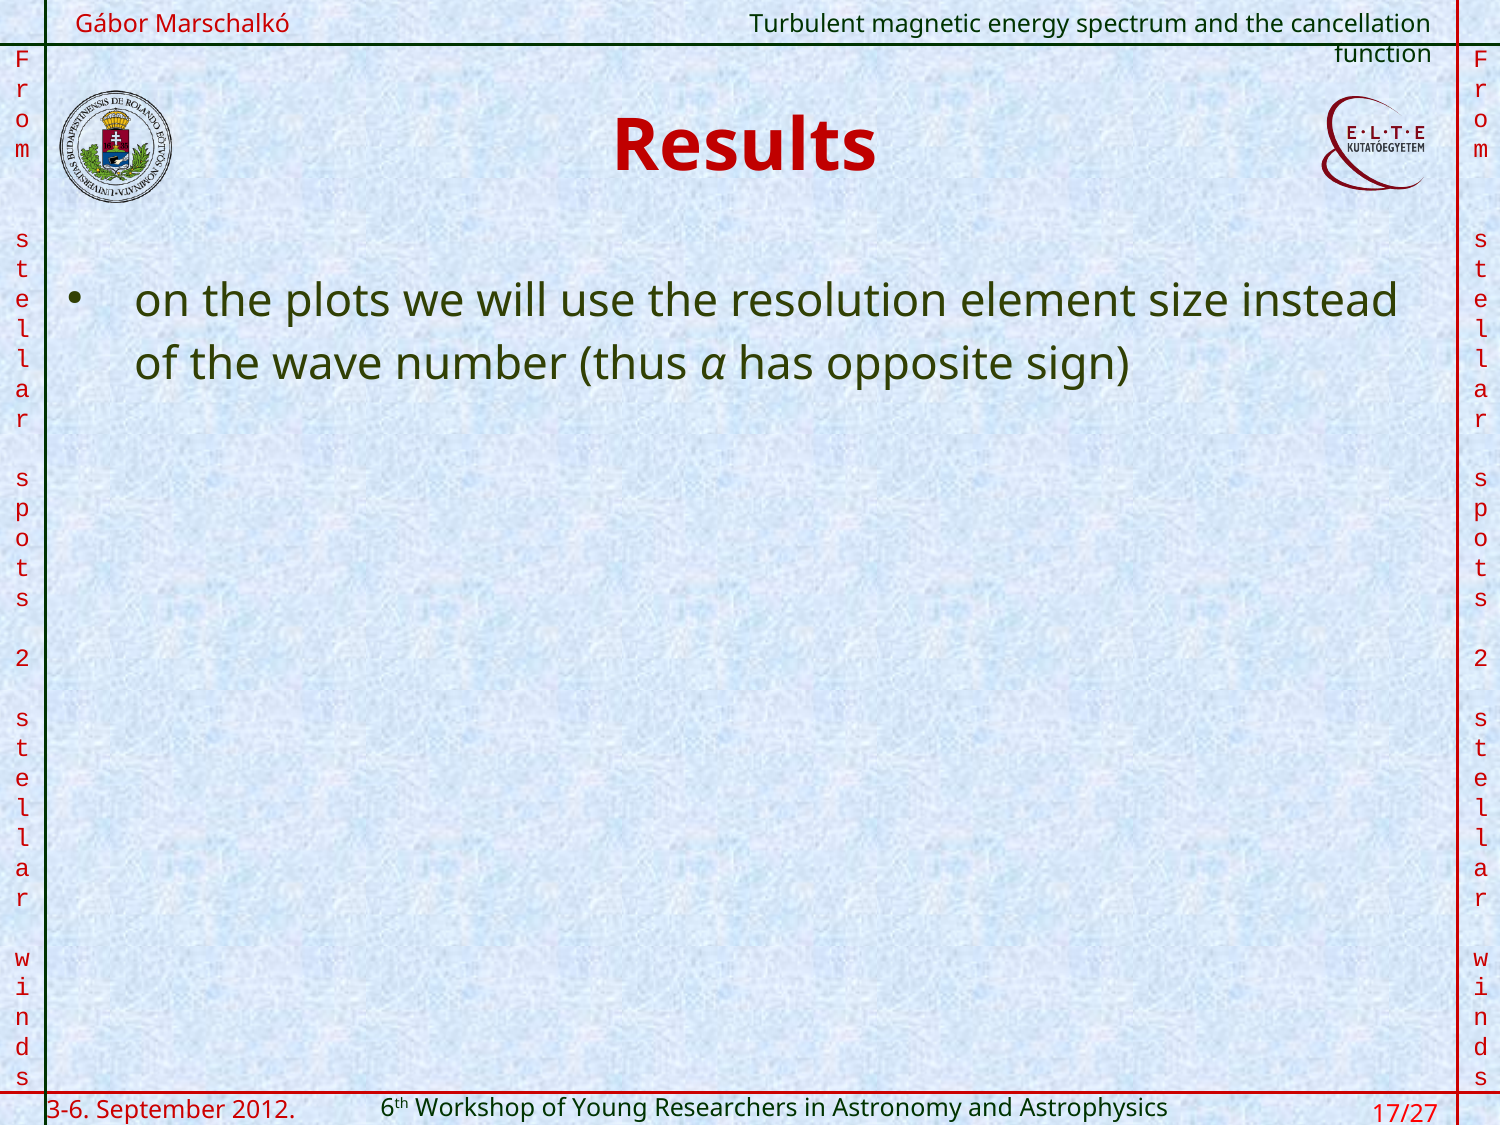

Results
# on the plots we will use the resolution element size instead of the wave number (thus α has opposite sign)